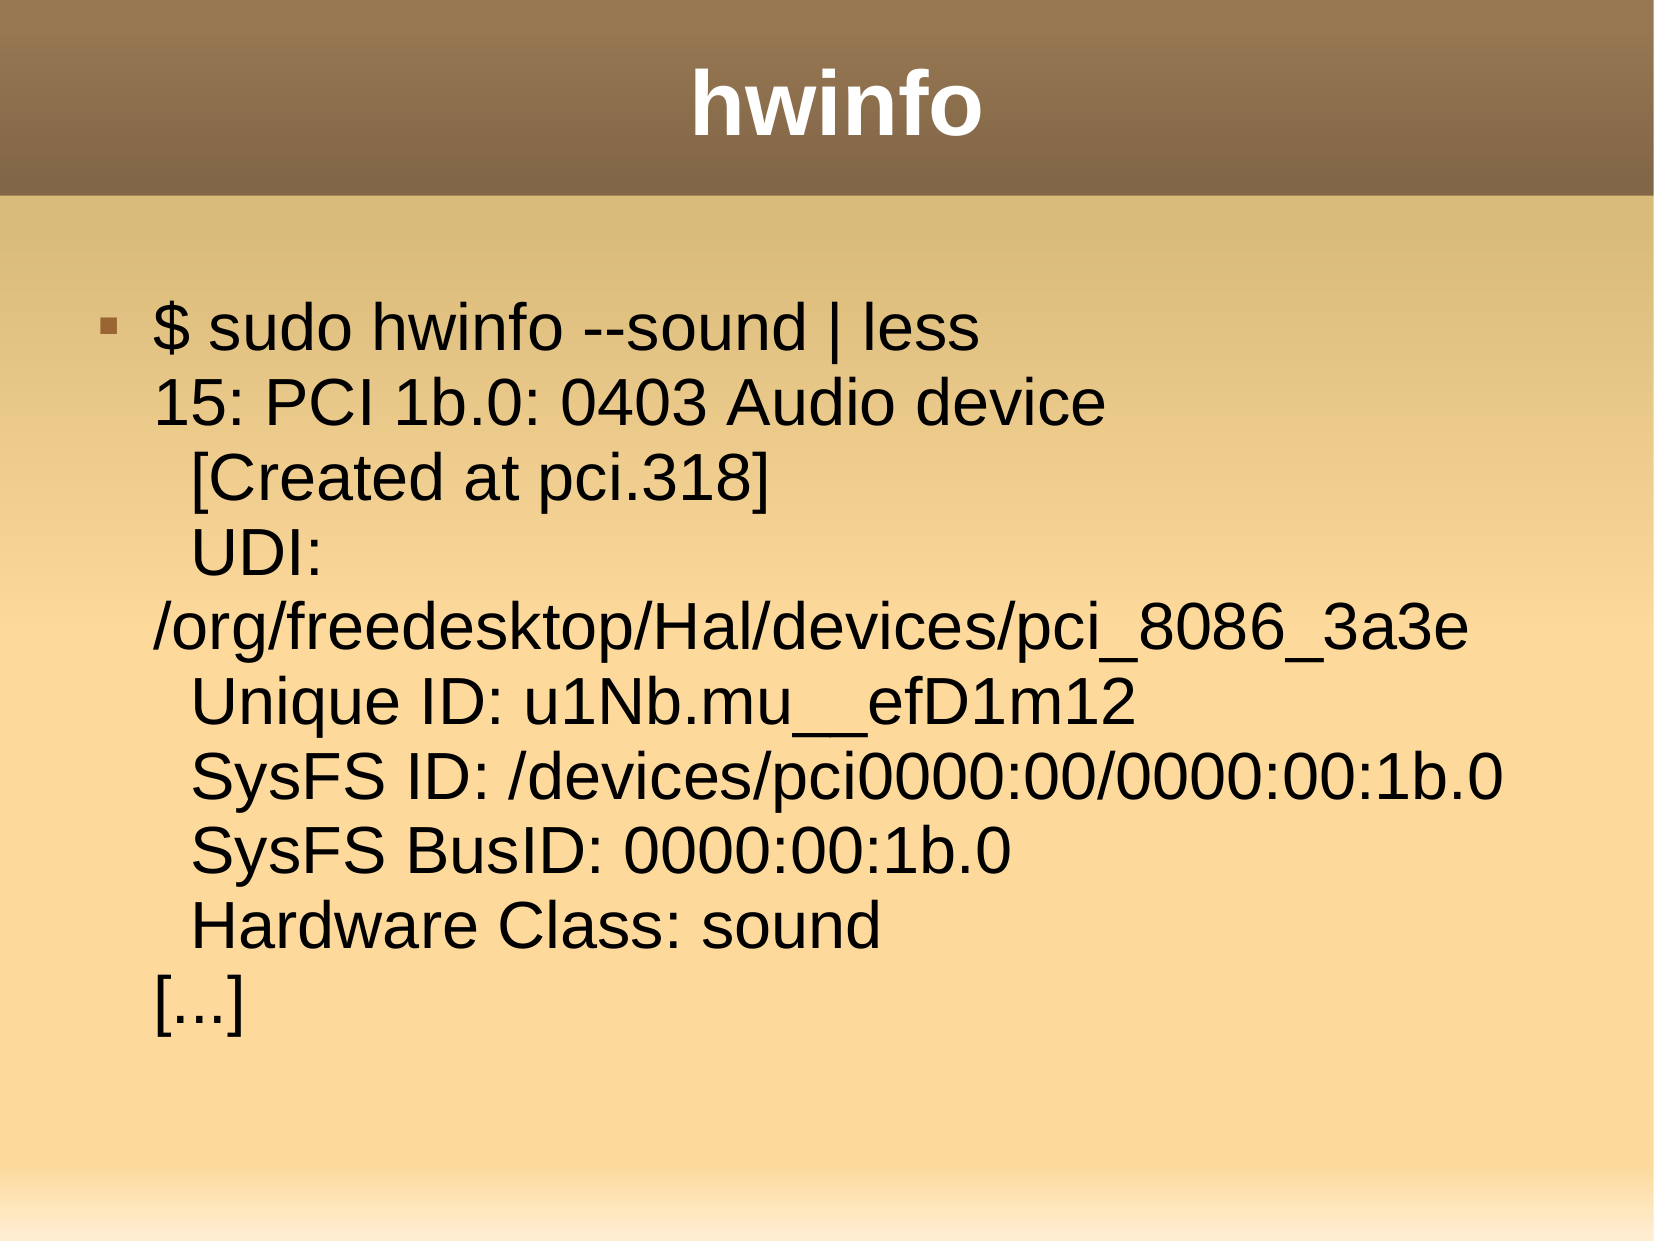

# hwinfo
$ sudo hwinfo --sound | less
15: PCI 1b.0: 0403 Audio device
 [Created at pci.318]
 UDI: /org/freedesktop/Hal/devices/pci_8086_3a3e
 Unique ID: u1Nb.mu__efD1m12
 SysFS ID: /devices/pci0000:00/0000:00:1b.0
 SysFS BusID: 0000:00:1b.0
 Hardware Class: sound
[...]